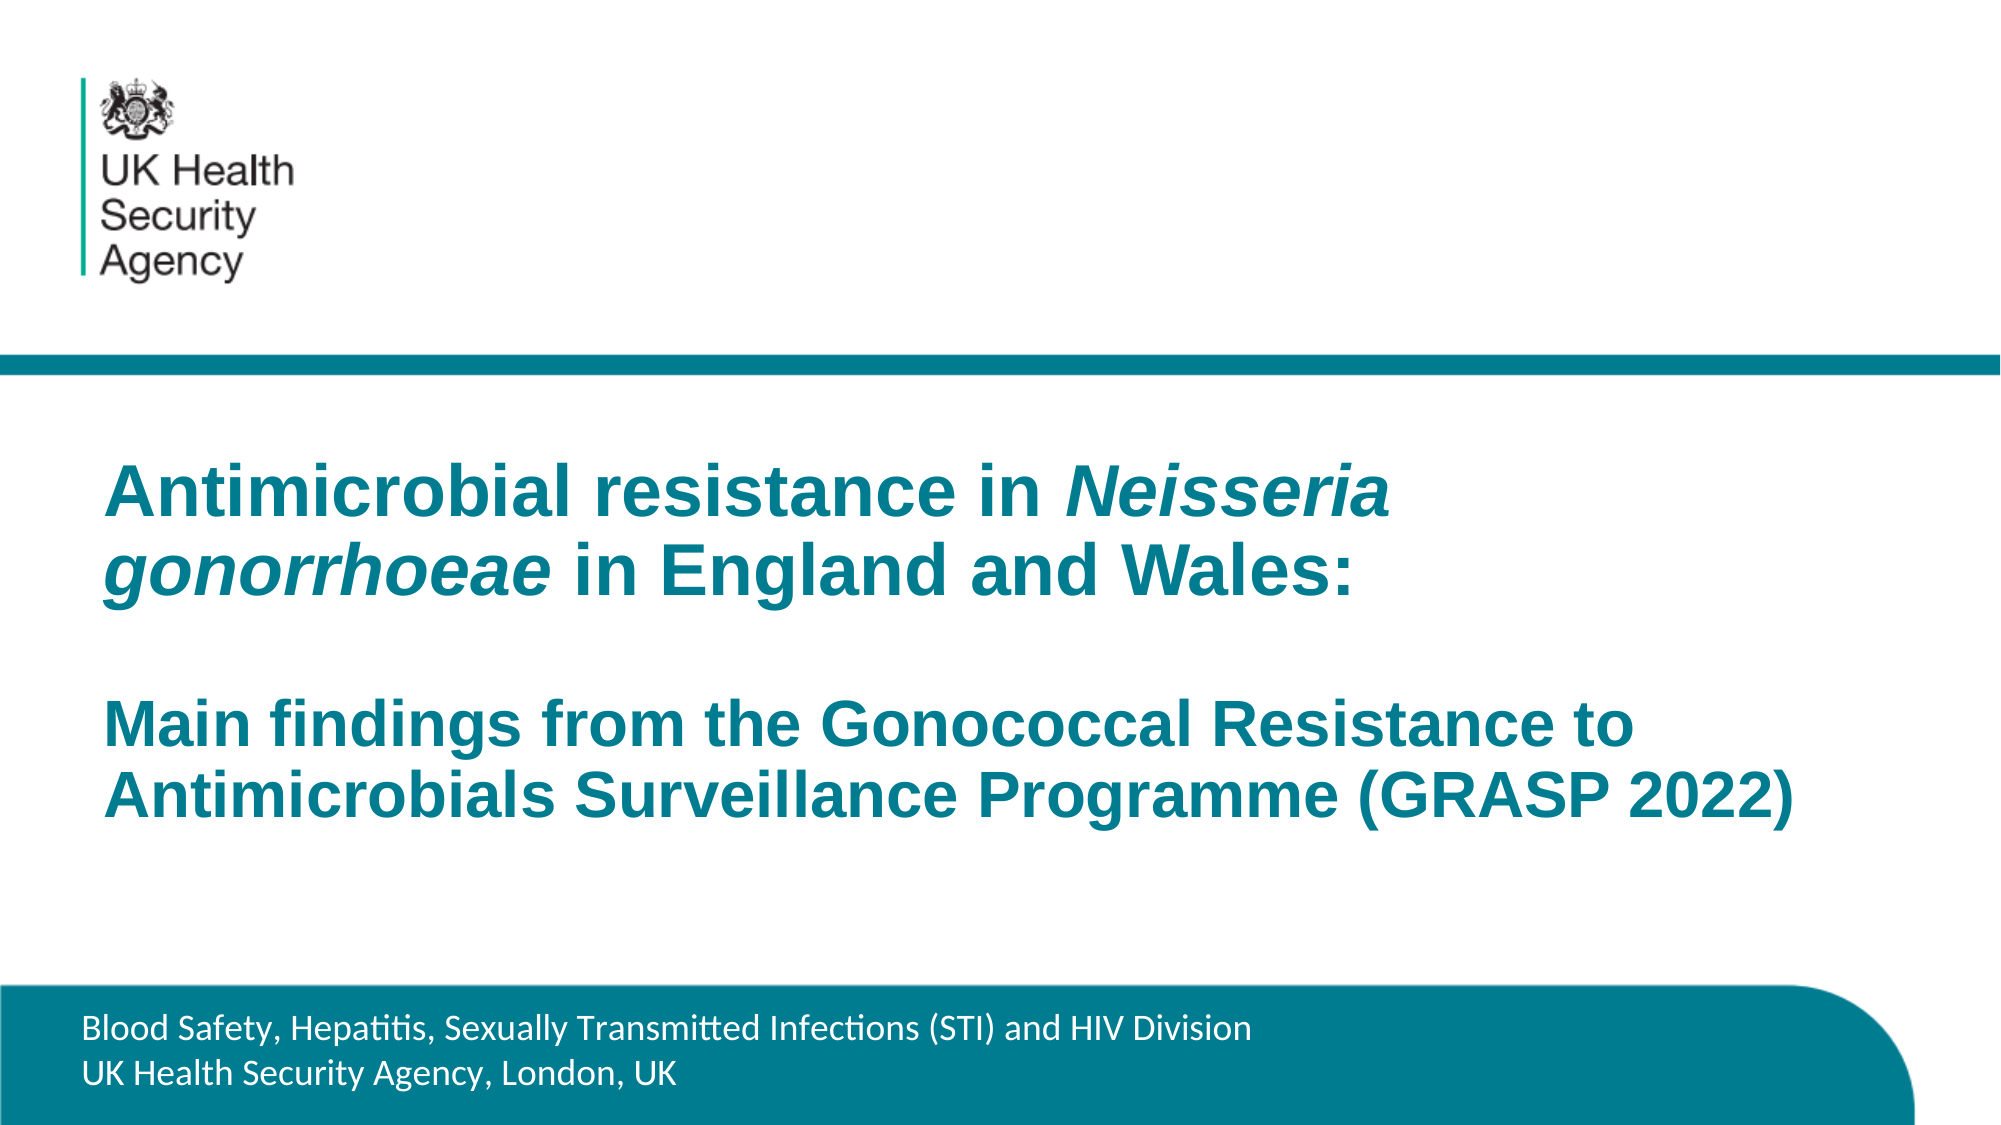

# Antimicrobial resistance in Neisseria gonorrhoeae in England and Wales: Main findings from the Gonococcal Resistance to Antimicrobials Surveillance Programme (GRASP 2022)
Blood Safety, Hepatitis, Sexually Transmitted Infections (STI) and HIV Division
UK Health Security Agency, London, UK